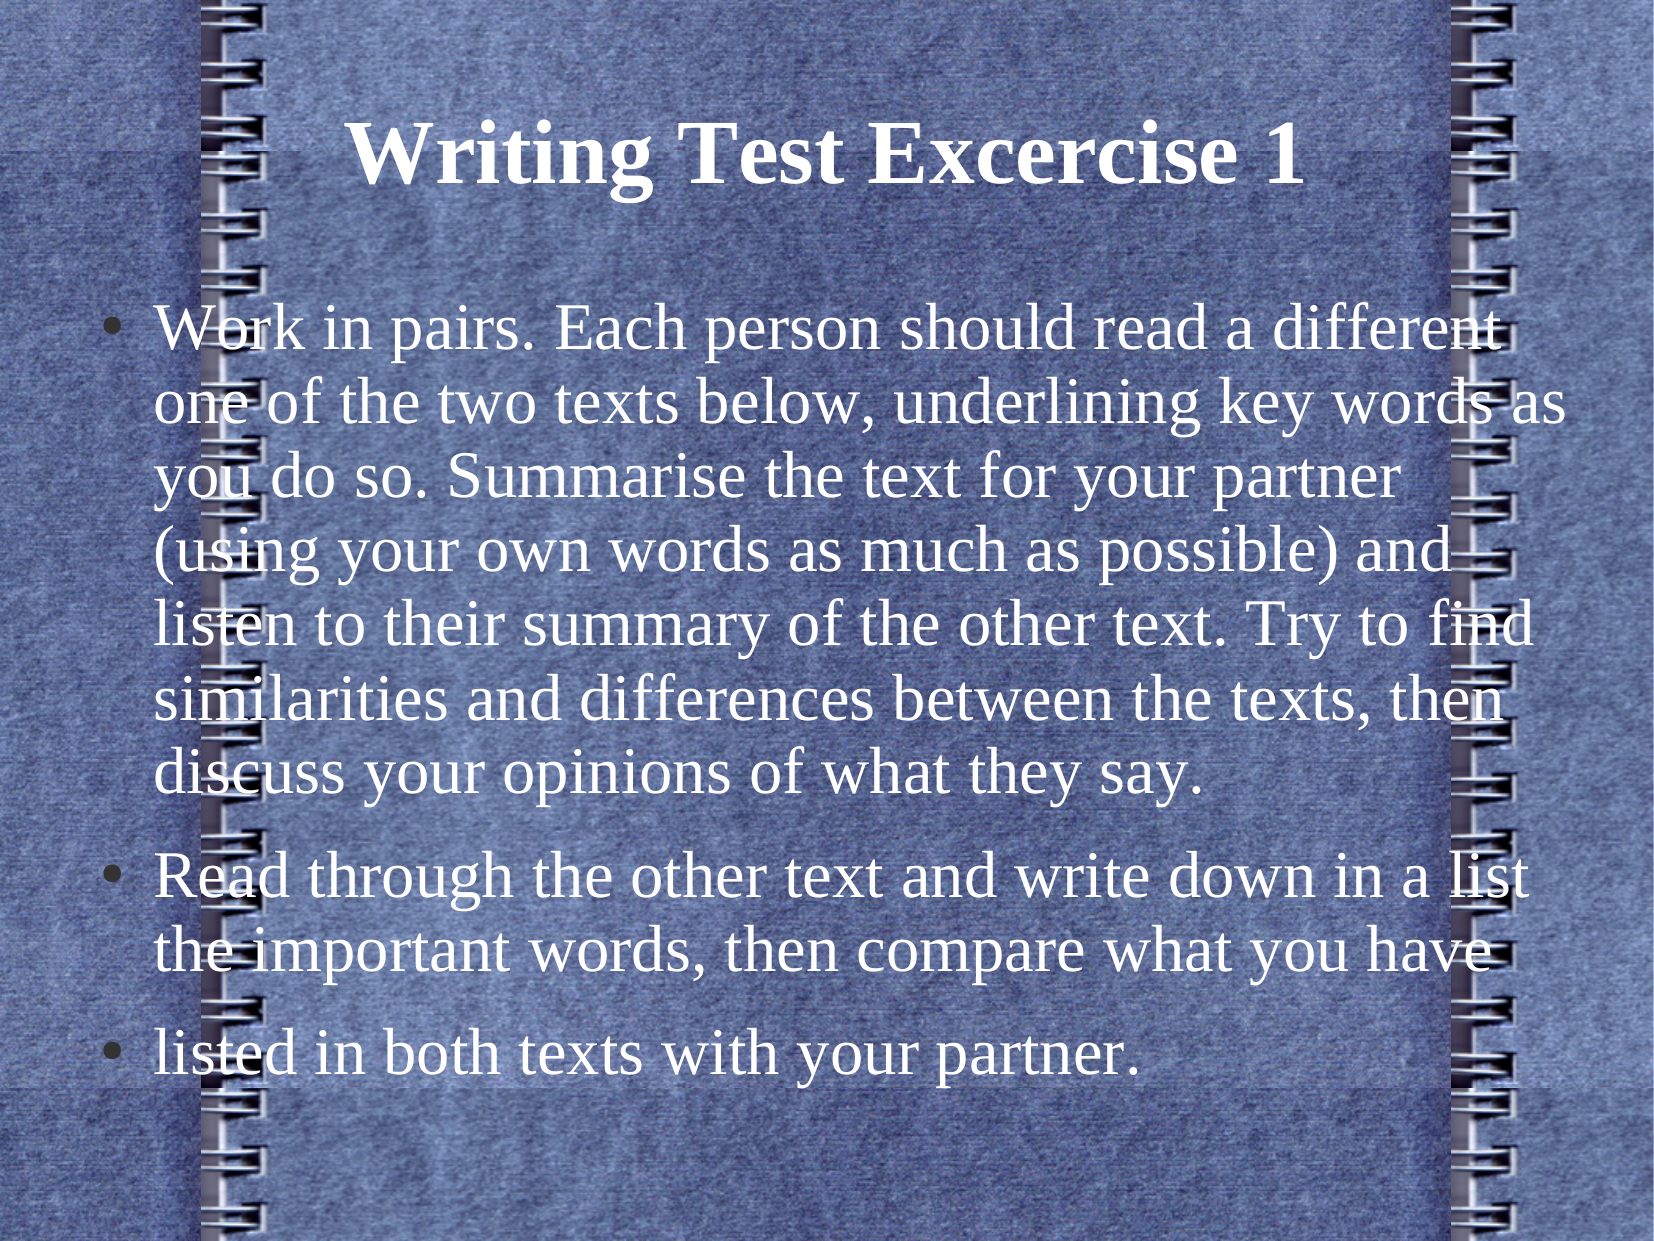

# Writing Test Excercise 1
Work in pairs. Each person should read a different one of the two texts below, underlining key words as you do so. Summarise the text for your partner (using your own words as much as possible) and listen to their summary of the other text. Try to find similarities and differences between the texts, then discuss your opinions of what they say.
Read through the other text and write down in a list the important words, then compare what you have
listed in both texts with your partner.